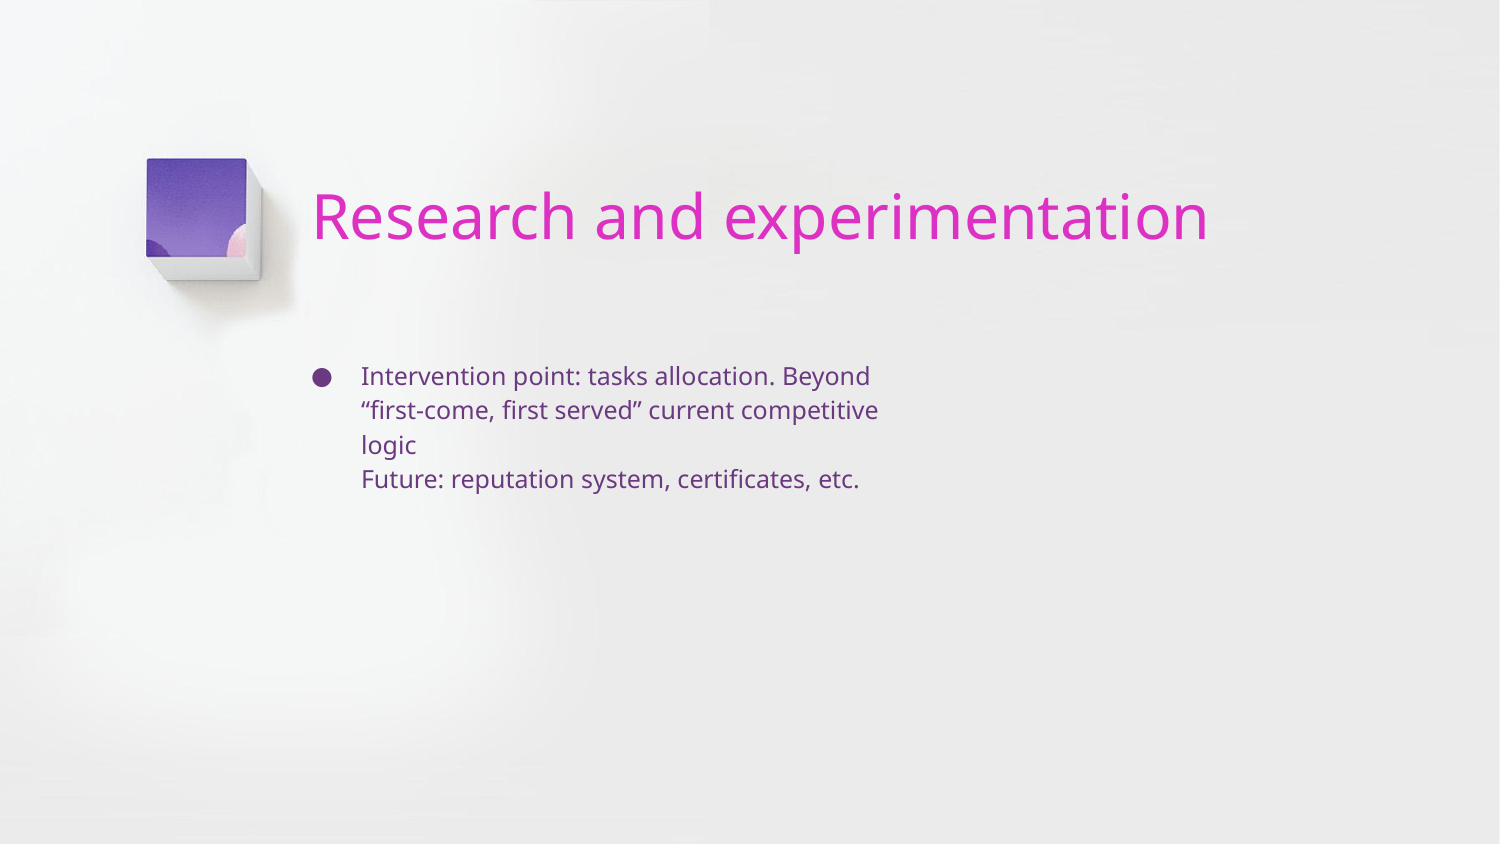

# Research and experimentation
Intervention point: tasks allocation. Beyond “first-come, first served” current competitive logic
Future: reputation system, certificates, etc.